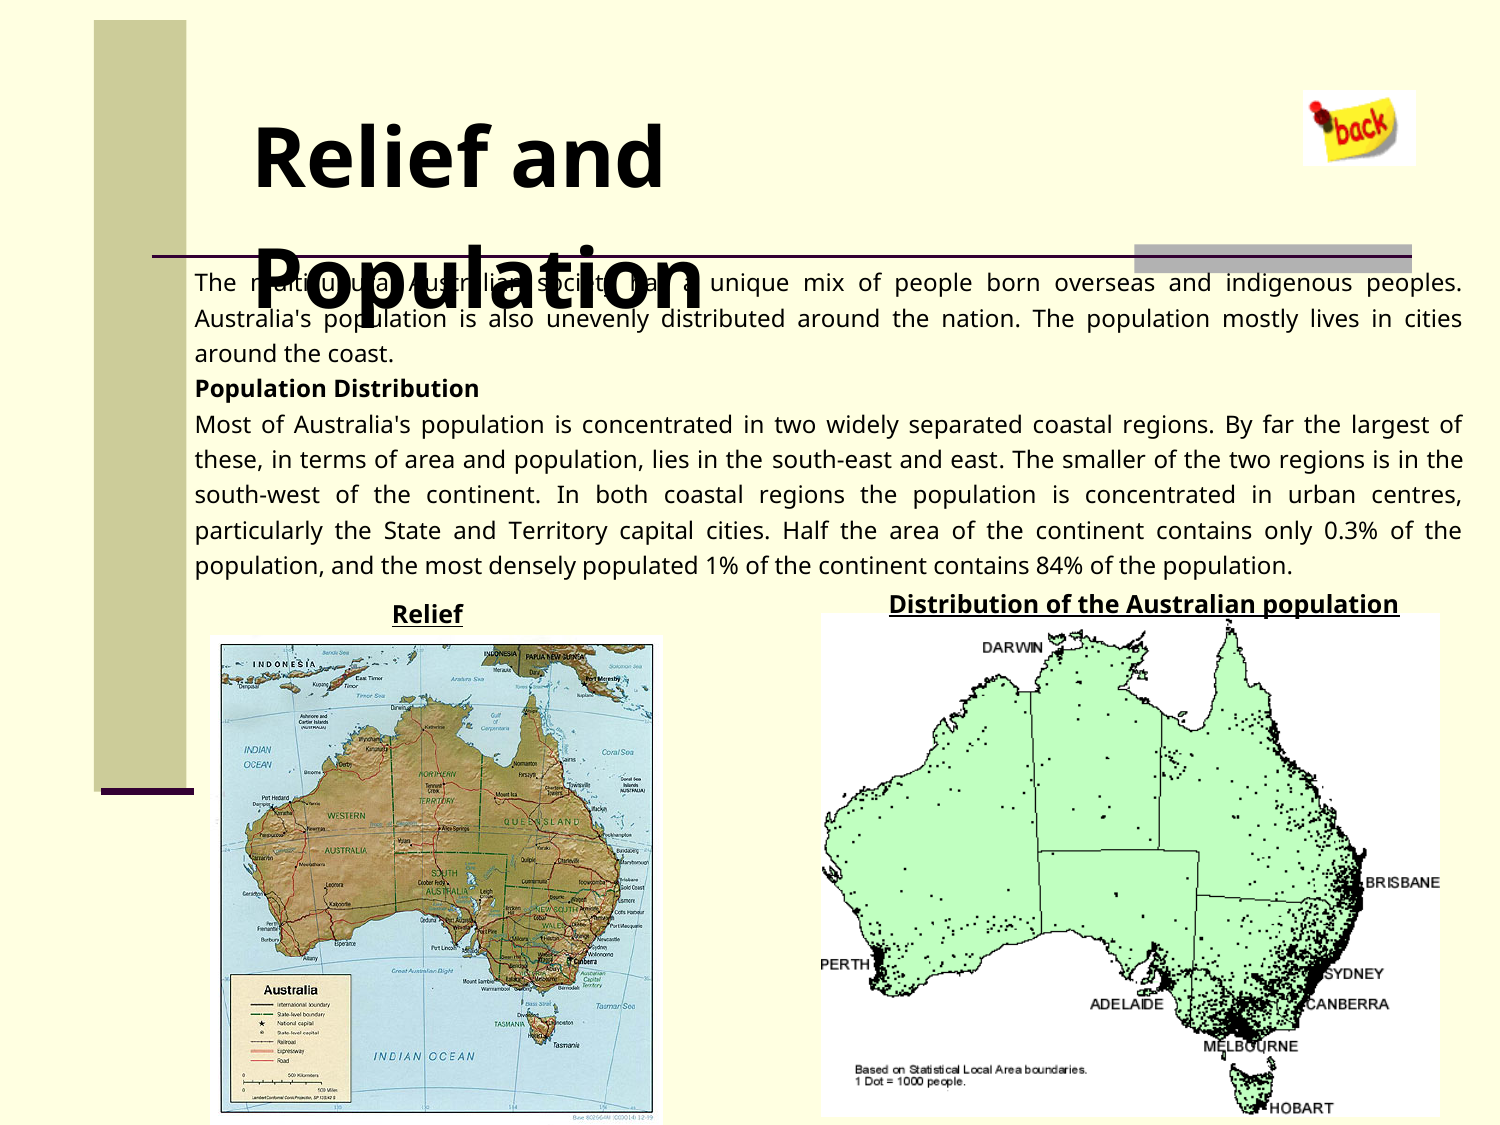

Relief and Population
The multicultural Australian society has a unique mix of people born overseas and indigenous peoples. Australia's population is also unevenly distributed around the nation. The population mostly lives in cities around the coast.
Population Distribution
Most of Australia's population is concentrated in two widely separated coastal regions. By far the largest of these, in terms of area and population, lies in the south-east and east. The smaller of the two regions is in the south-west of the continent. In both coastal regions the population is concentrated in urban centres, particularly the State and Territory capital cities. Half the area of the continent contains only 0.3% of the population, and the most densely populated 1% of the continent contains 84% of the population.
Distribution of the Australian population
Relief